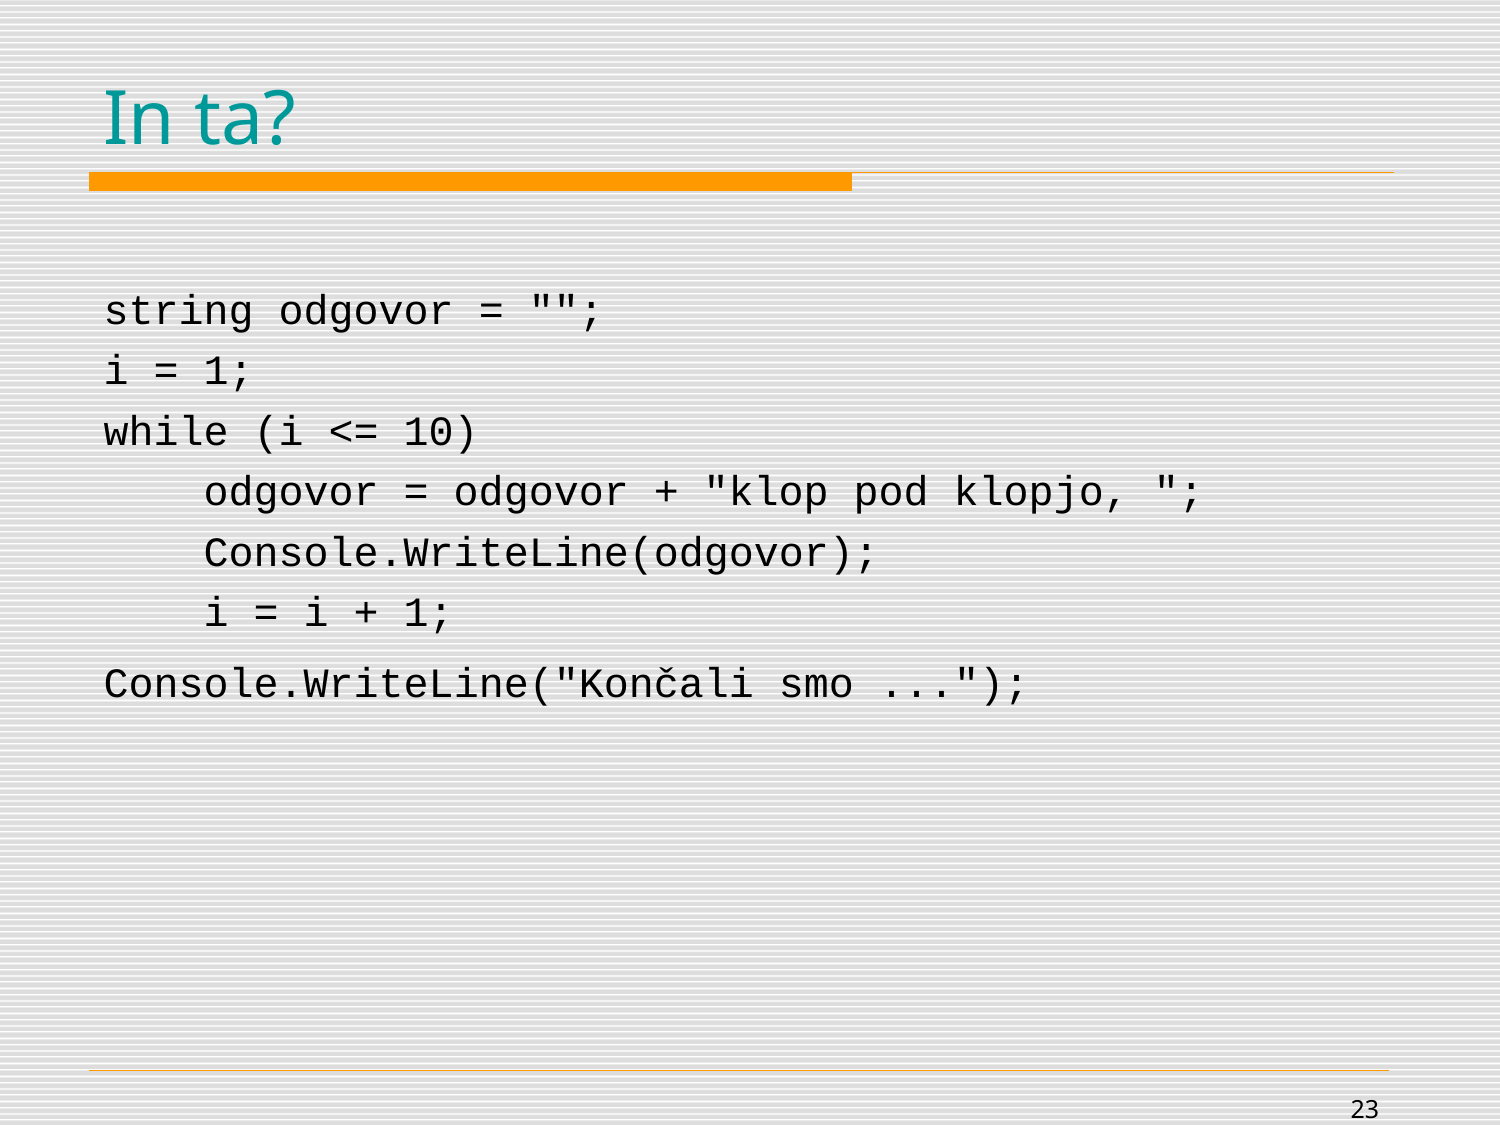

# In ta?
string odgovor = "";
i = 1;
while (i <= 10)
 odgovor = odgovor + "klop pod klopjo, ";
 Console.WriteLine(odgovor);
 i = i + 1;
Console.WriteLine("Končali smo ...");